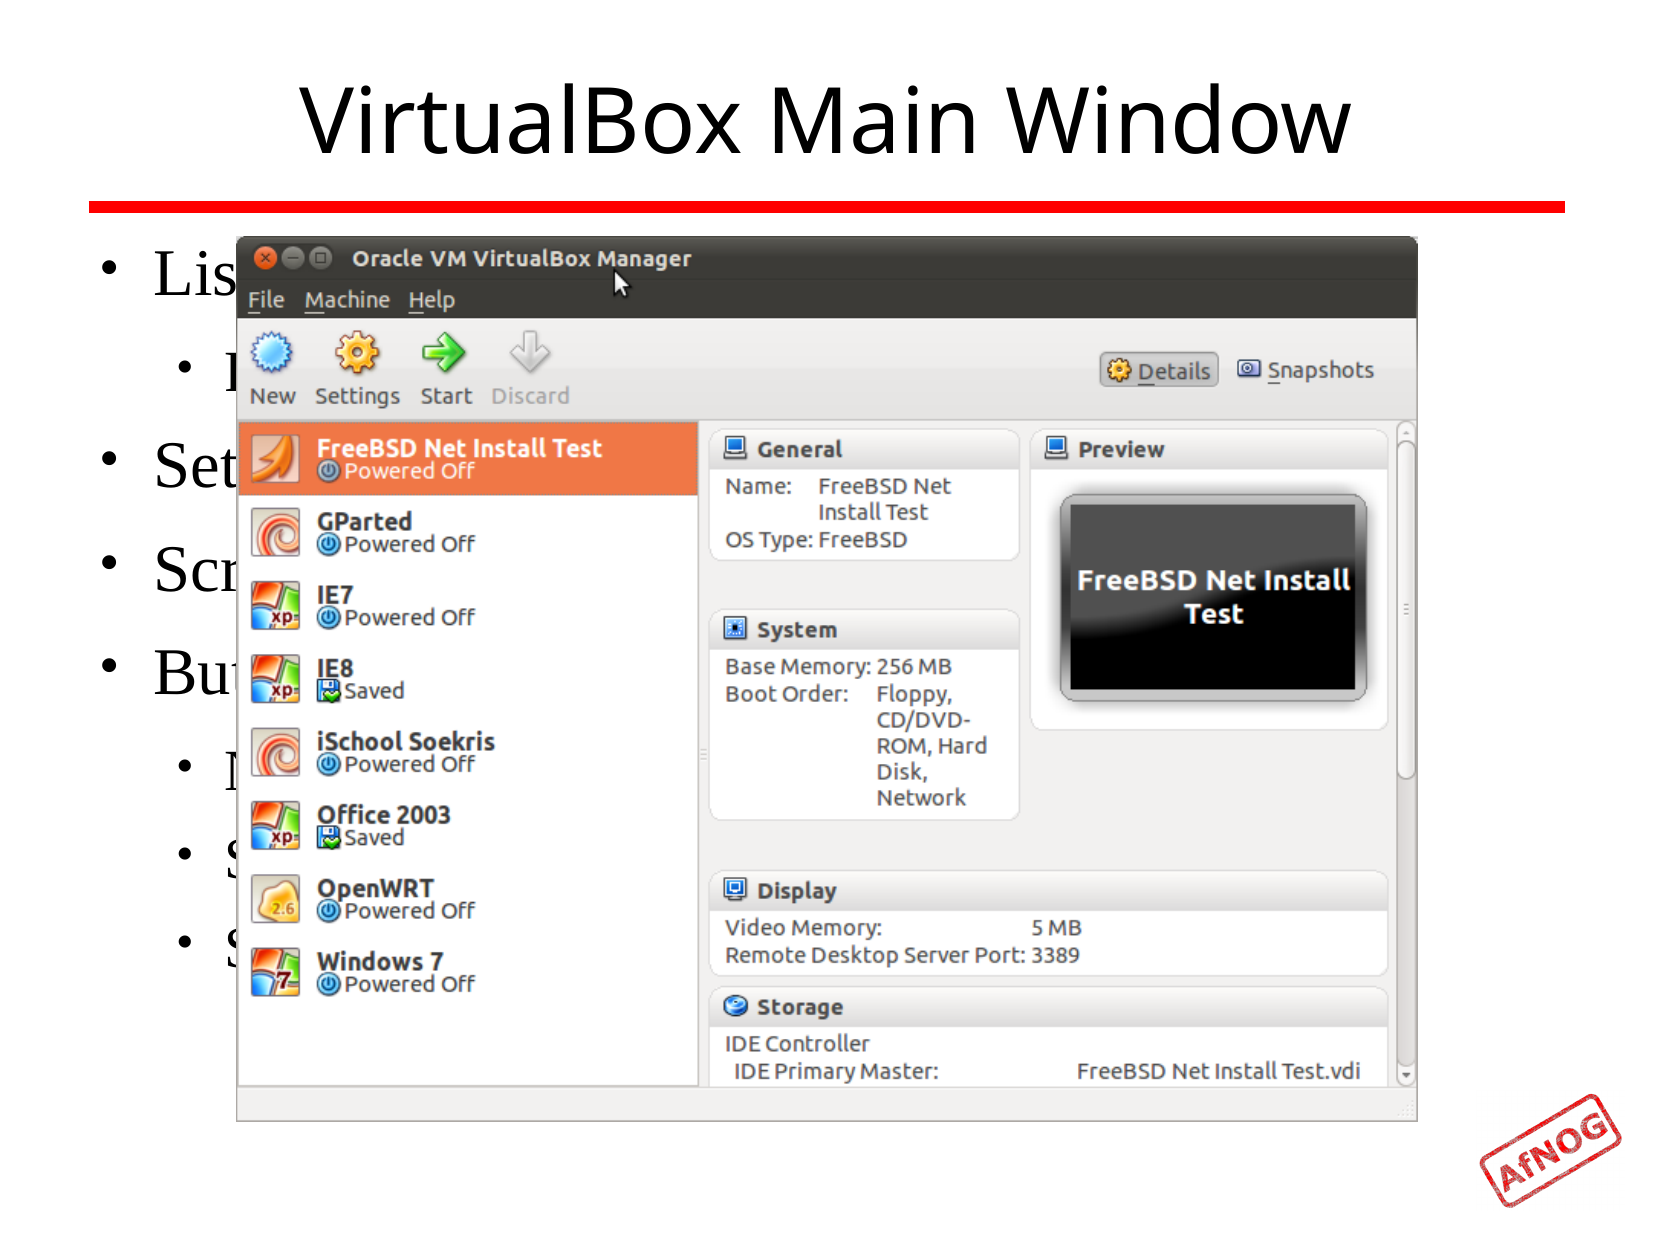

# VirtualBox Main Window
List of virtual machines
Probably empty!
Settings of the selected virtual machine
Screen preview
Buttons to control VMs:
New
Settings
Start